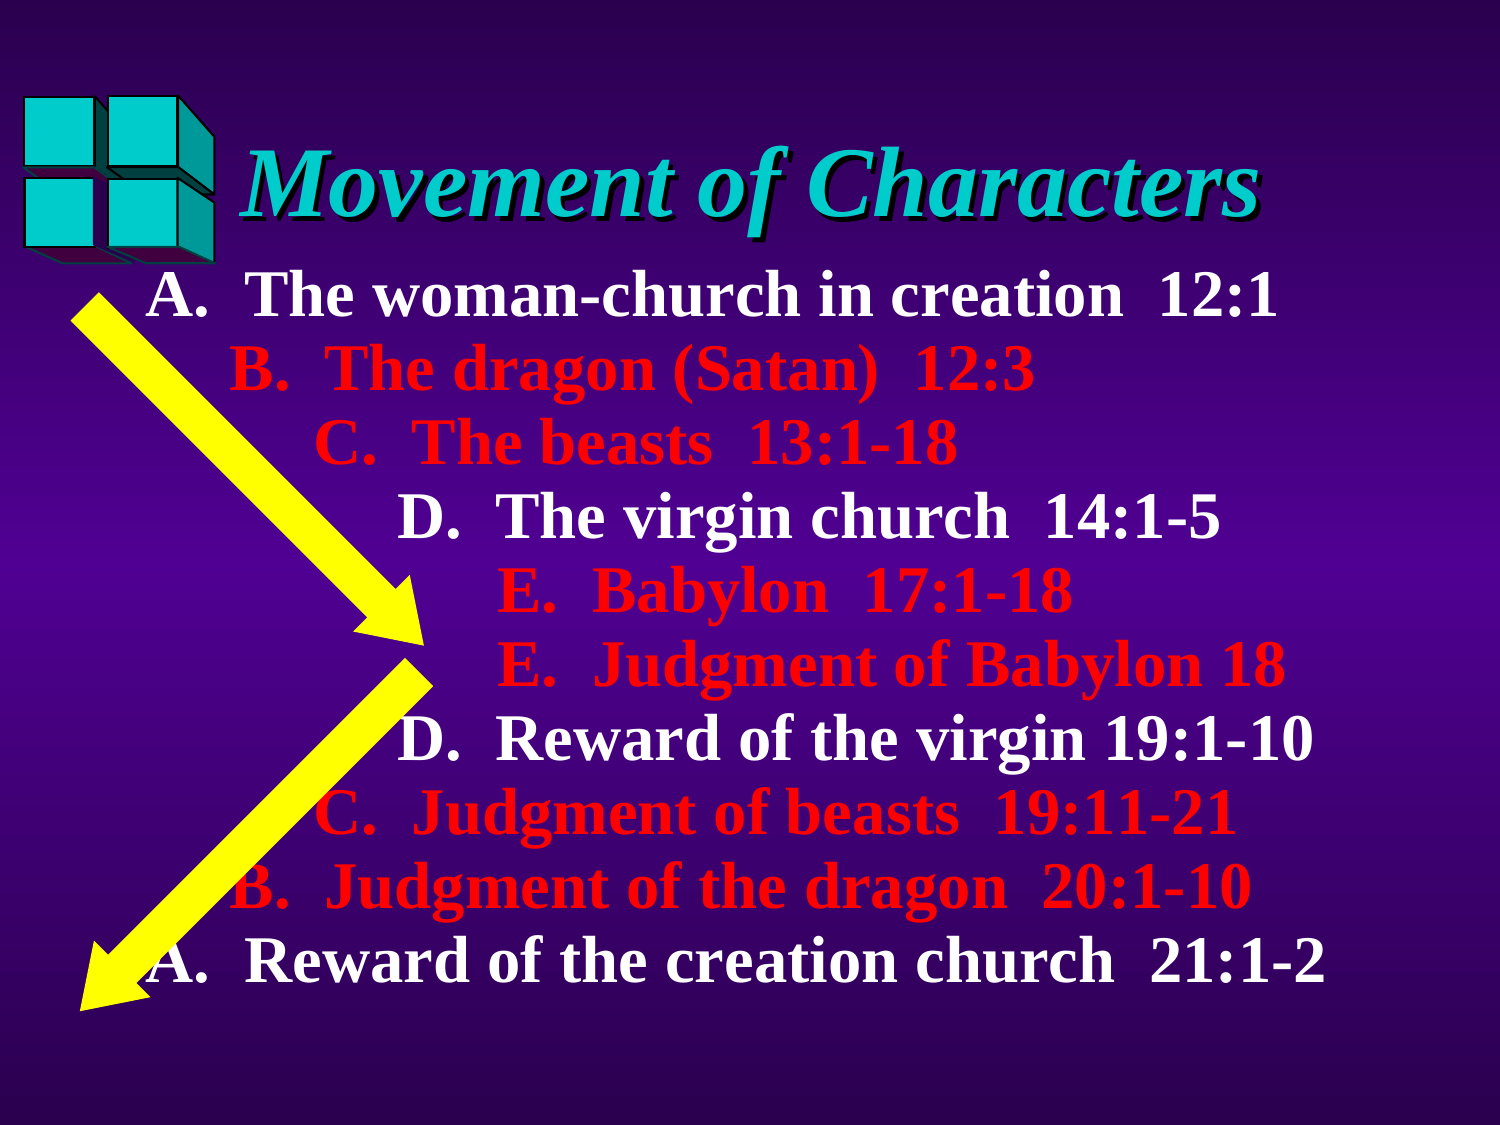

# Movement of Characters
A. The woman-church in creation 12:1
 B. The dragon (Satan) 12:3
 C. The beasts 13:1-18
 D. The virgin church 14:1-5
 E. Babylon 17:1-18
 E. Judgment of Babylon 18
 D. Reward of the virgin 19:1-10
 C. Judgment of beasts 19:11-21
 B. Judgment of the dragon 20:1-10
A. Reward of the creation church 21:1-2